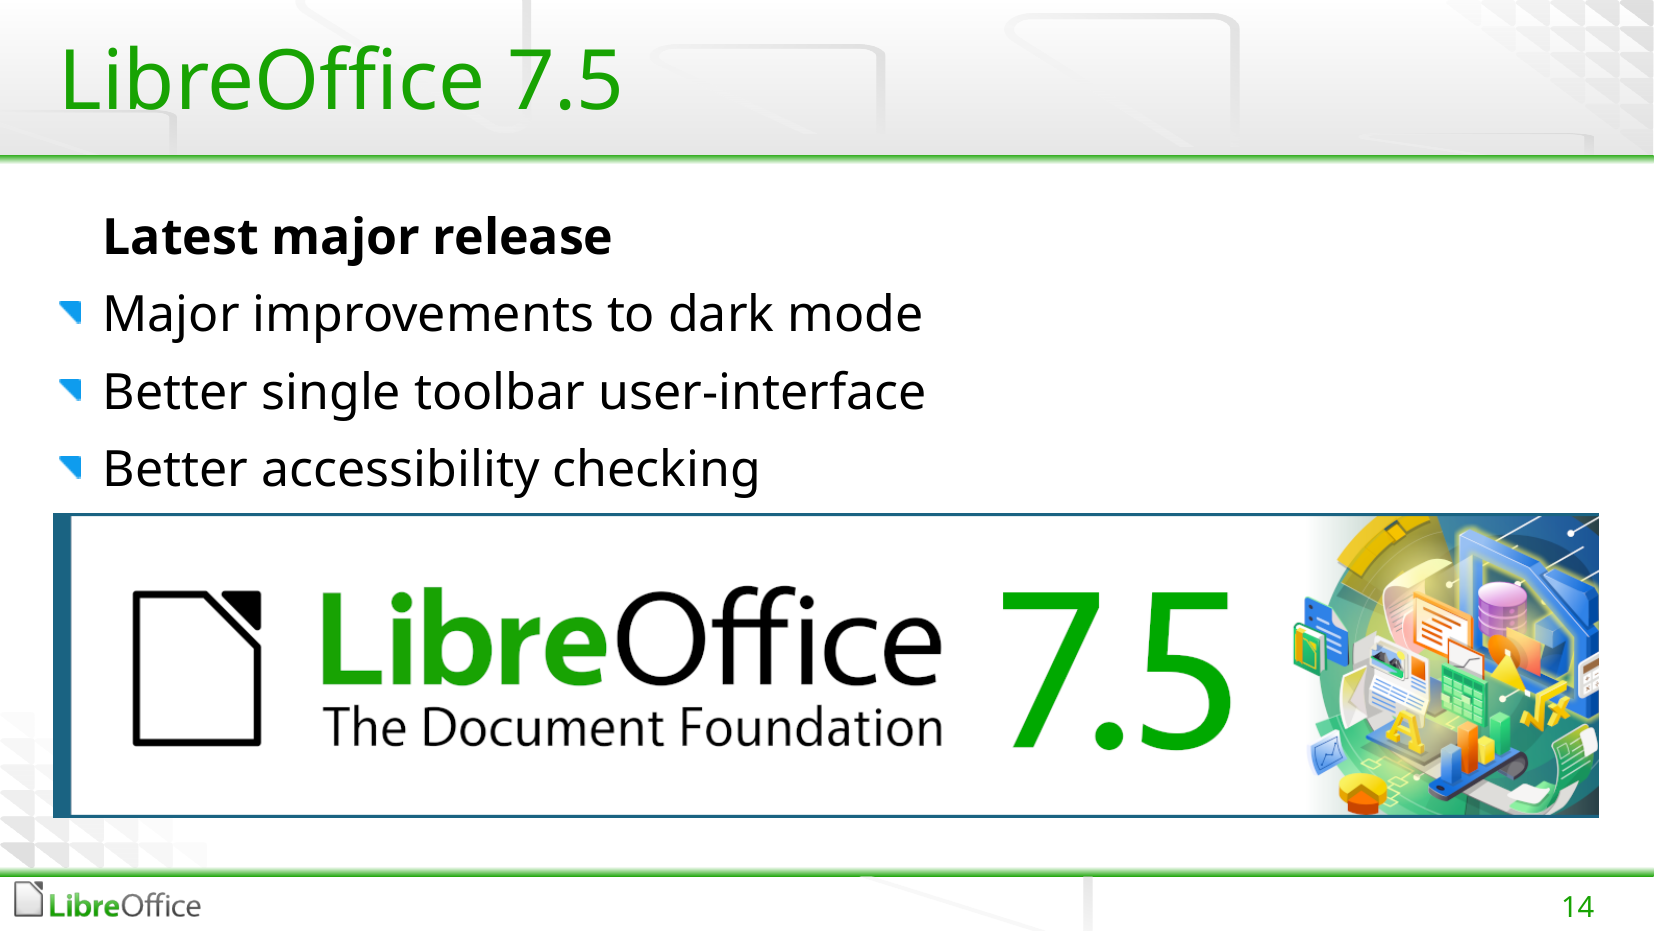

# LibreOffice 7.5
Latest major release
Major improvements to dark mode
Better single toolbar user-interface
Better accessibility checking
14